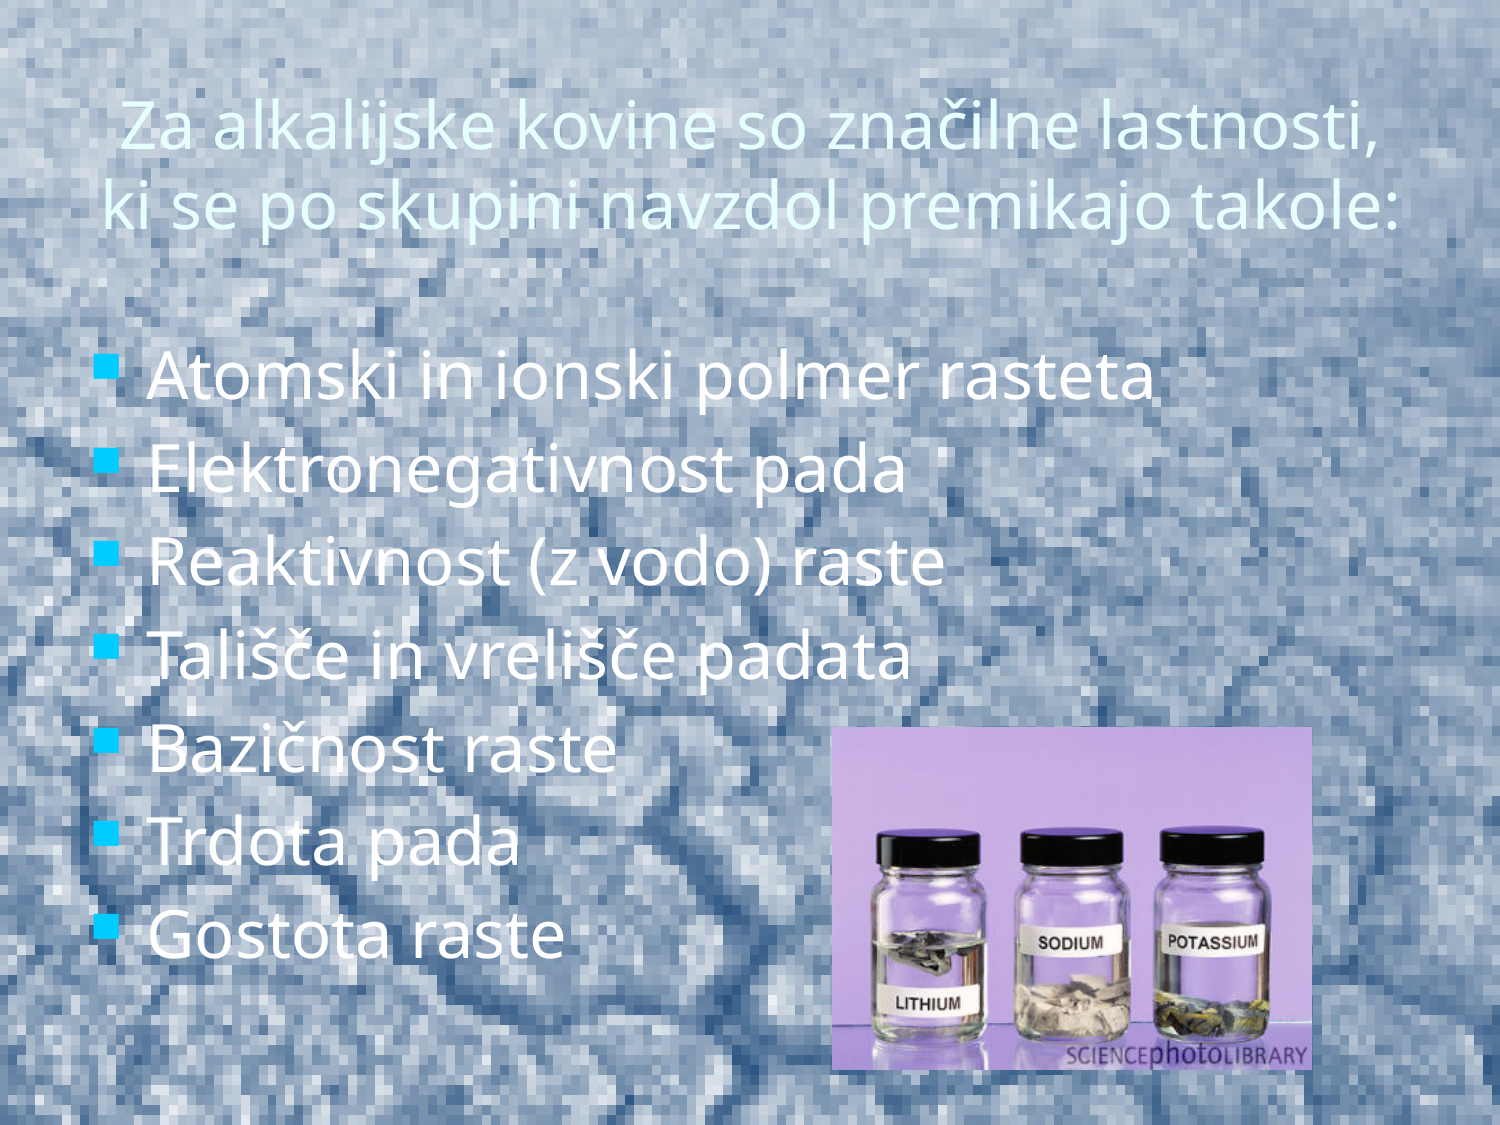

# Za alkalijske kovine so značilne lastnosti, ki se po skupini navzdol premikajo takole:
Atomski in ionski polmer rasteta
Elektronegativnost pada
Reaktivnost (z vodo) raste
Tališče in vrelišče padata
Bazičnost raste
Trdota pada
Gostota raste